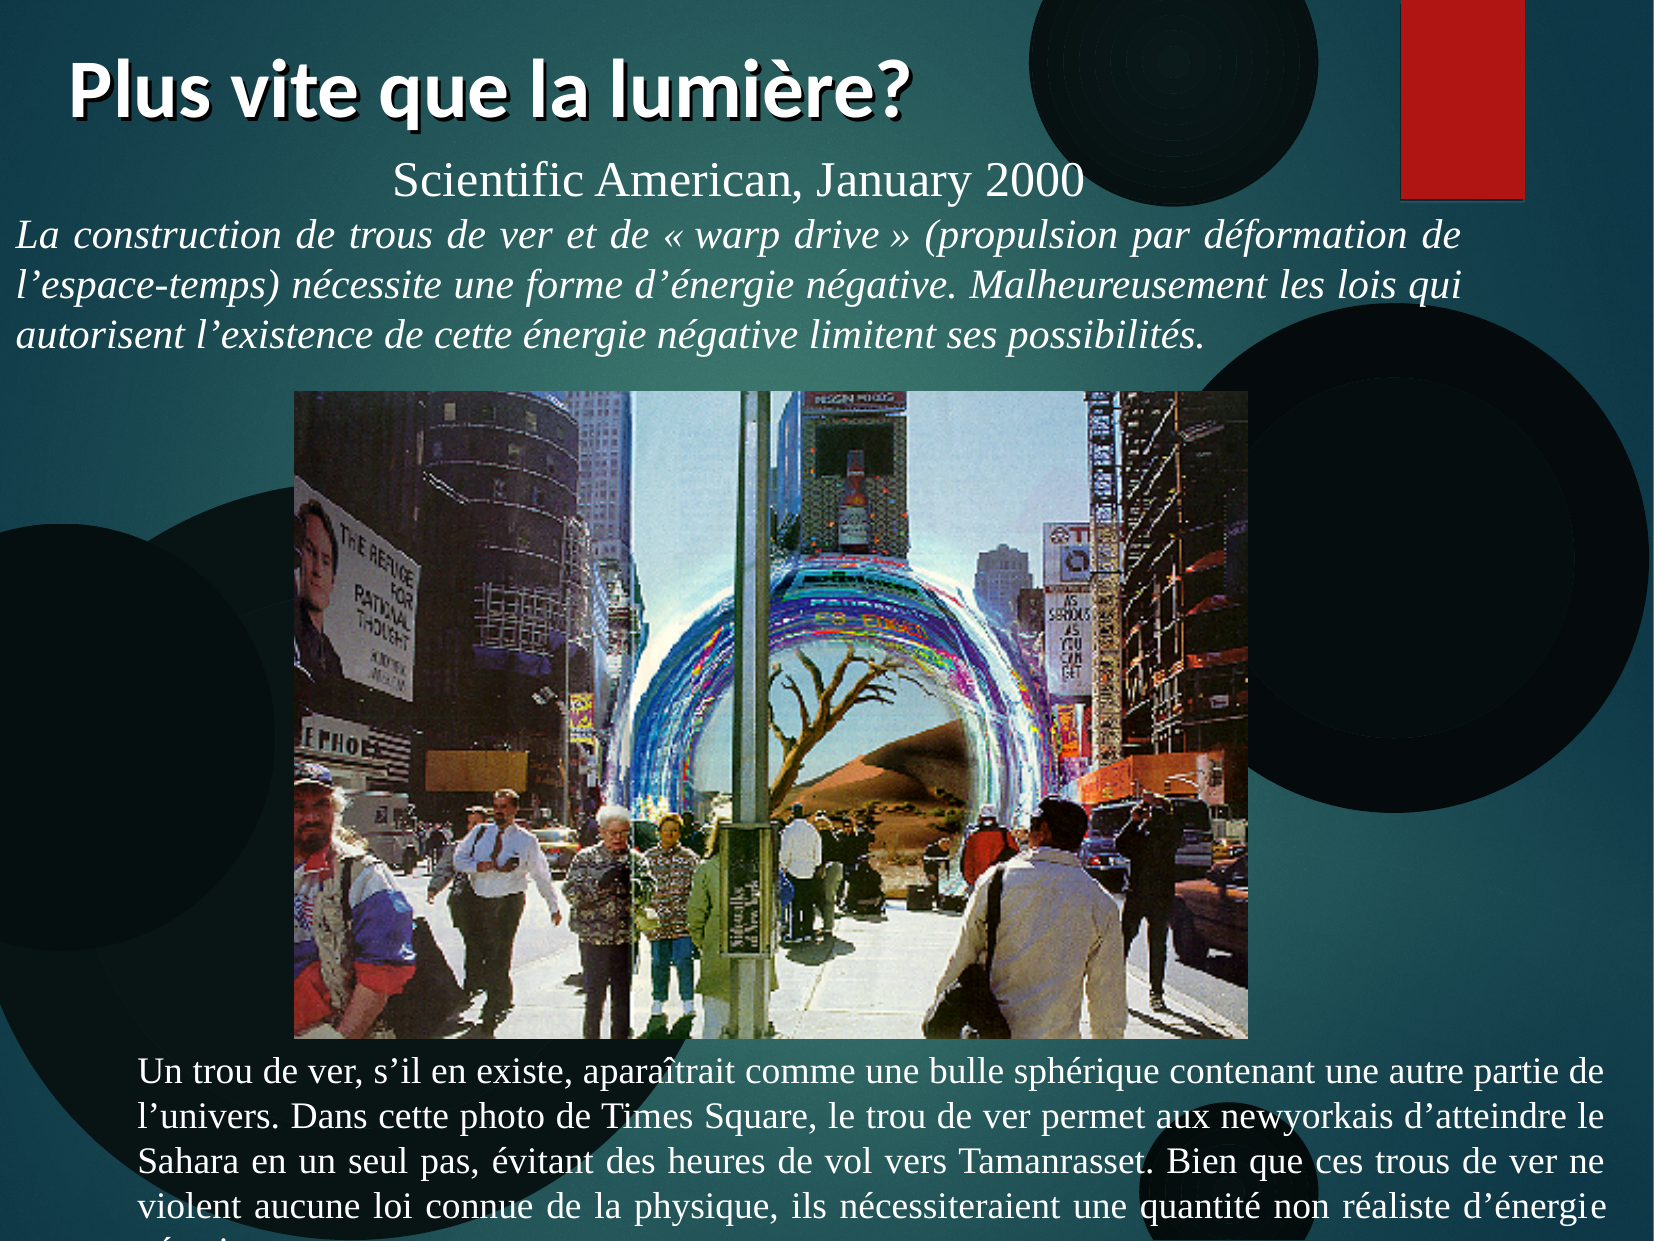

Plus vite que la lumière?
Scientific American, January 2000
La construction de trous de ver et de « warp drive » (propulsion par déformation de l’espace-temps) nécessite une forme d’énergie négative. Malheureusement les lois qui autorisent l’existence de cette énergie négative limitent ses possibilités.
Un trou de ver, s’il en existe, aparaîtrait comme une bulle sphérique contenant une autre partie de l’univers. Dans cette photo de Times Square, le trou de ver permet aux newyorkais d’atteindre le Sahara en un seul pas, évitant des heures de vol vers Tamanrasset. Bien que ces trous de ver ne violent aucune loi connue de la physique, ils nécessiteraient une quantité non réaliste d’énergie négative.